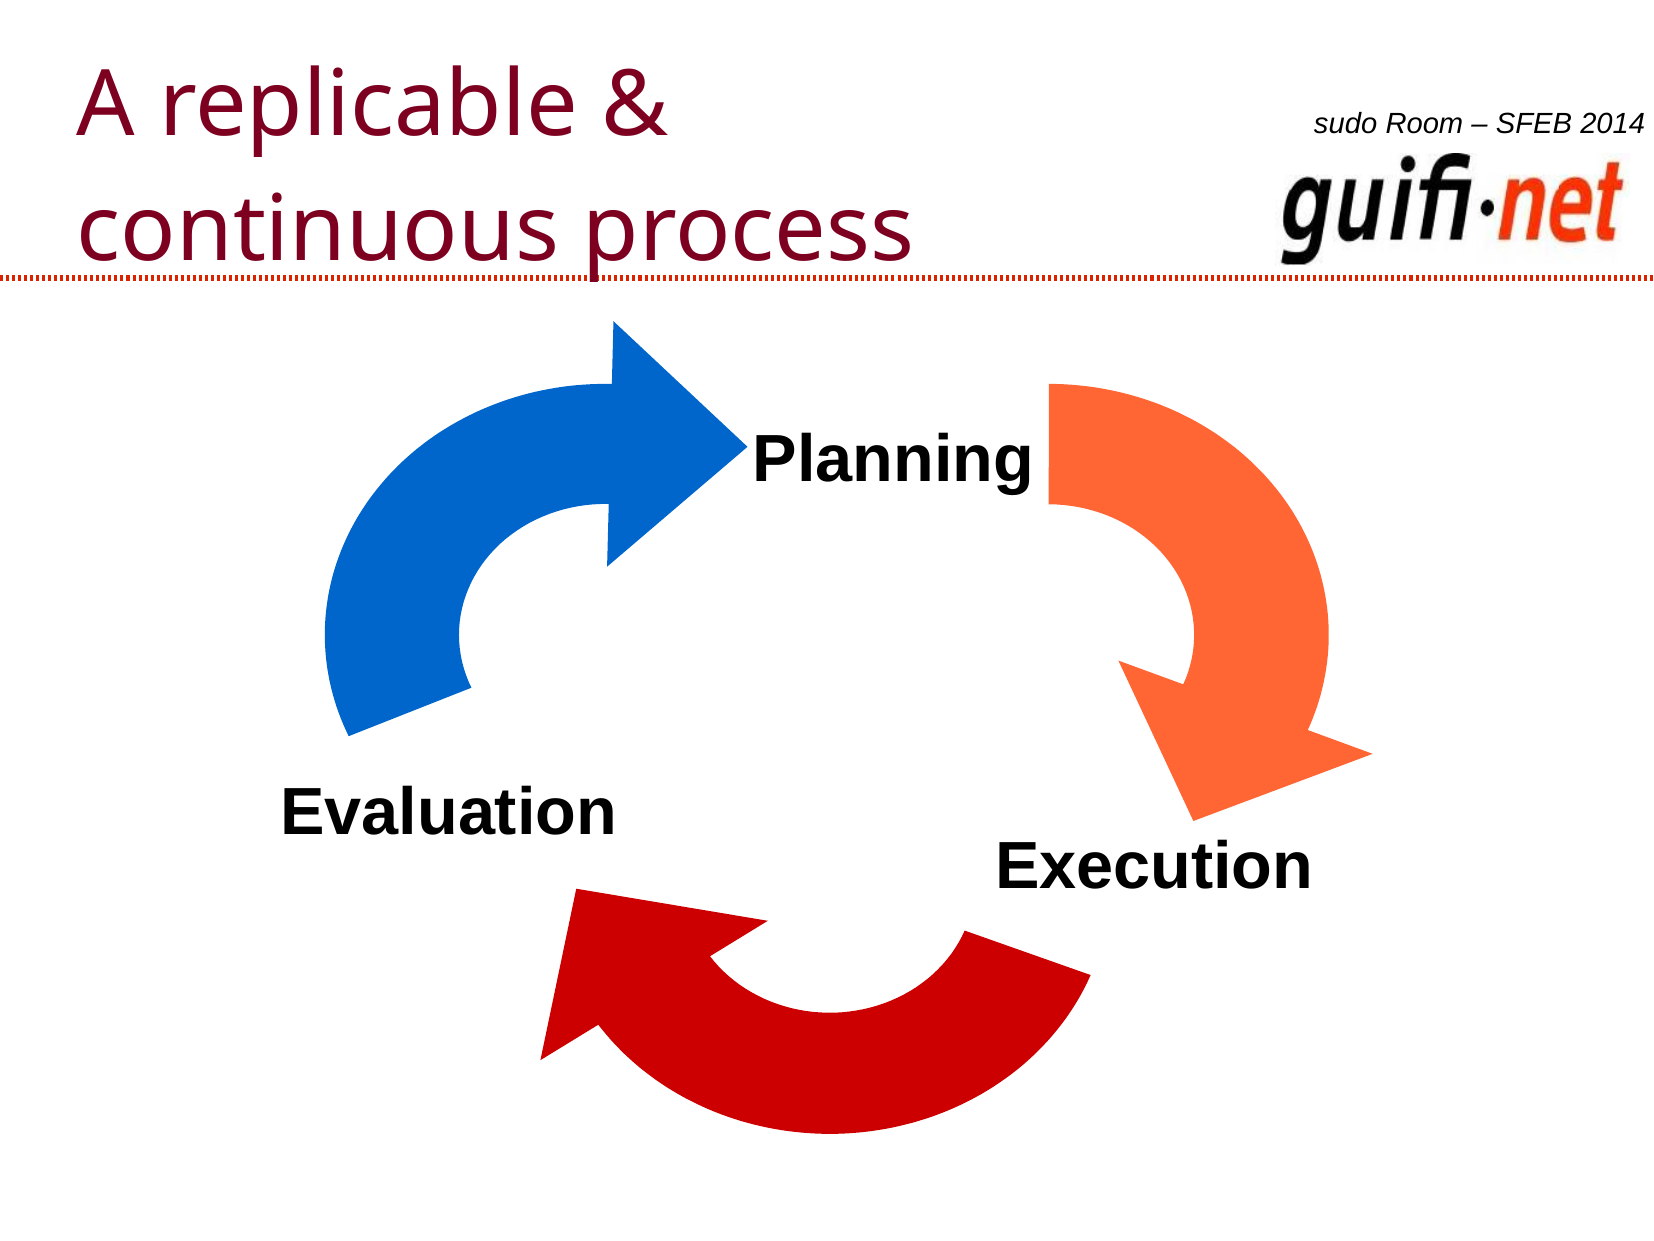

# A replicable & continuous process
sudo Room – SFEB 2014
Planning
Evaluation
Execution